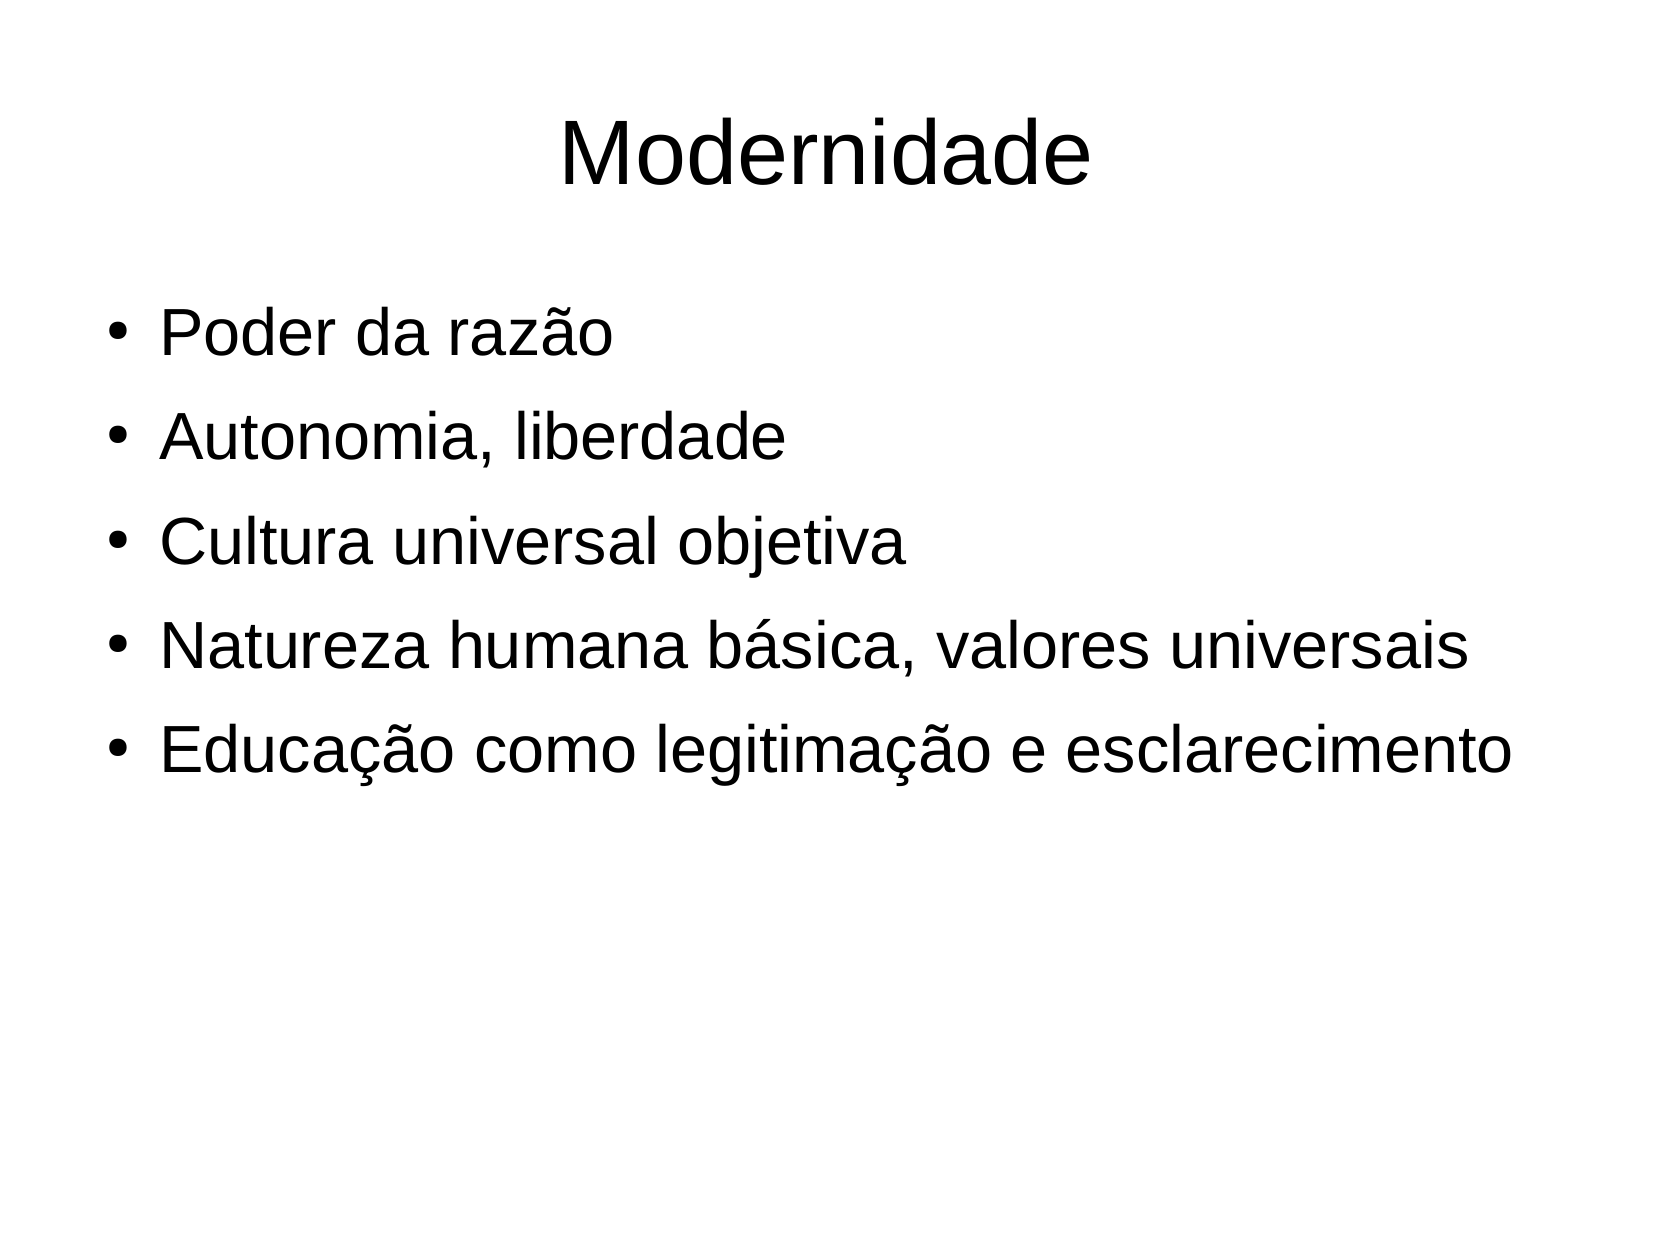

# Modernidade
Poder da razão
Autonomia, liberdade
Cultura universal objetiva
Natureza humana básica, valores universais
Educação como legitimação e esclarecimento